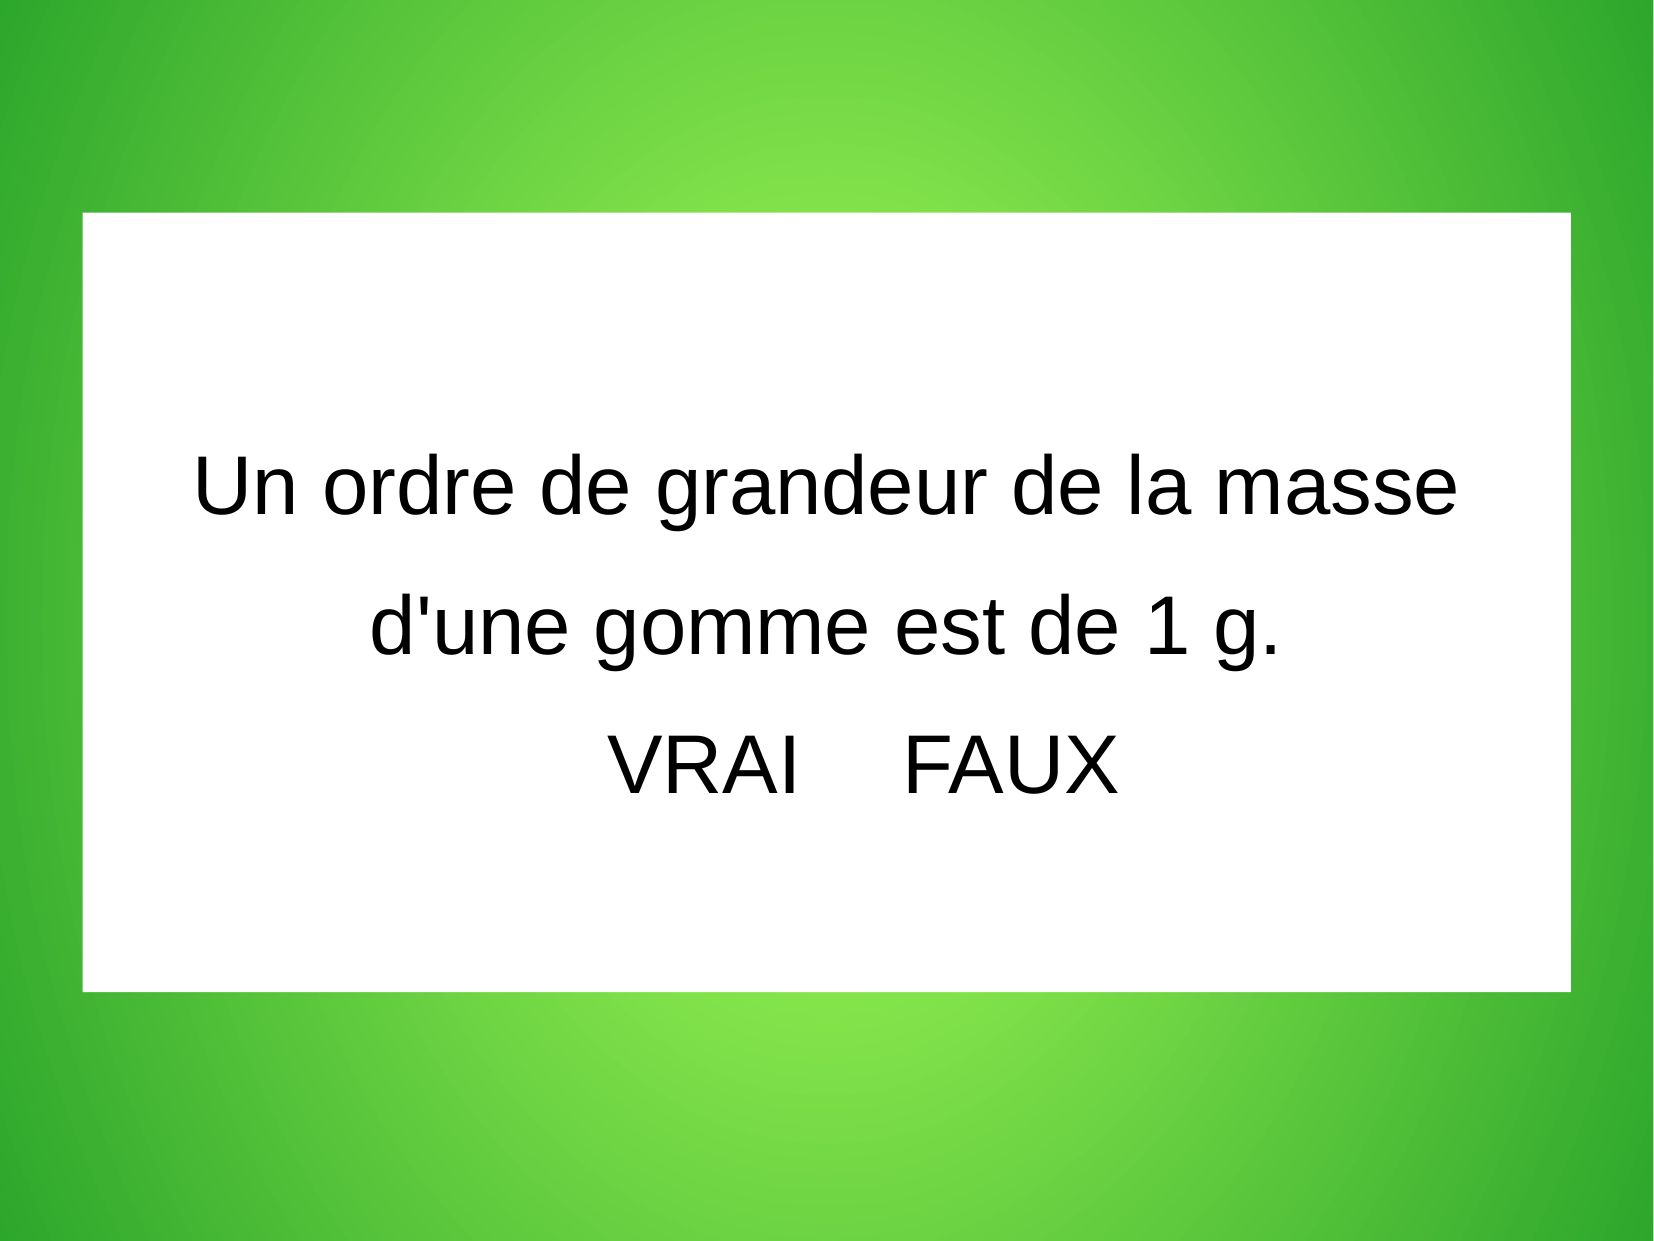

# Un ordre de grandeur de la masse d'une gomme est de 1 g.
	VRAI		FAUX